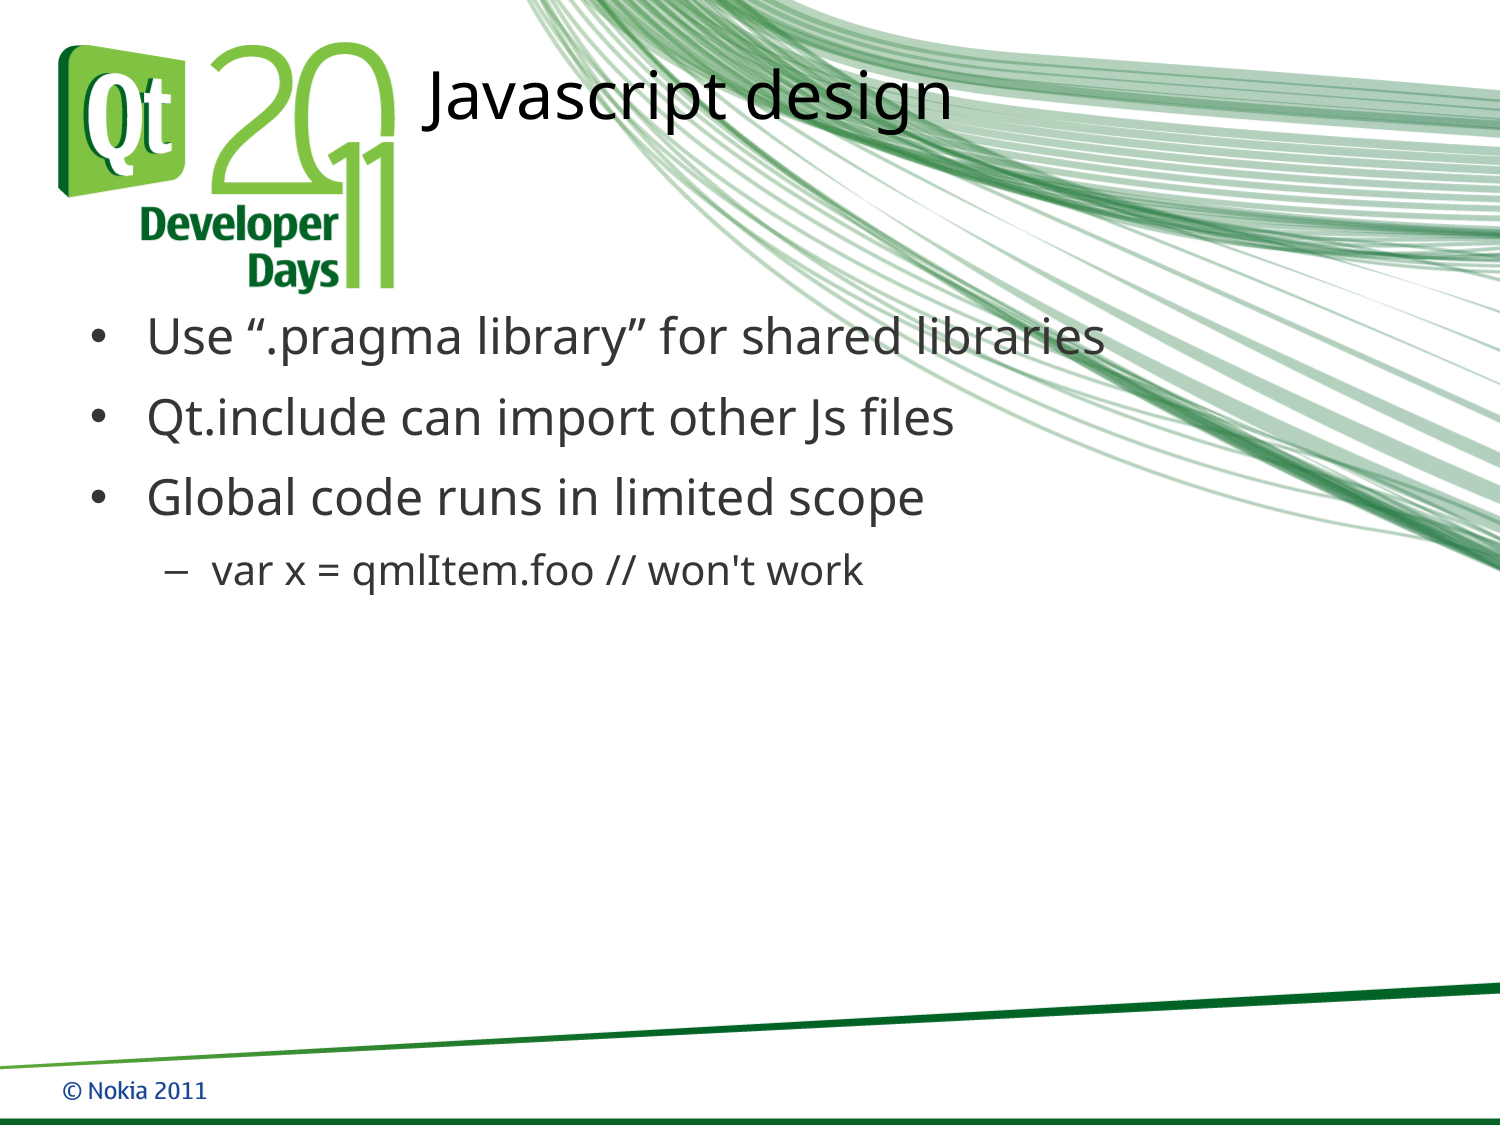

# Javascript design
Use “.pragma library” for shared libraries
Qt.include can import other Js files
Global code runs in limited scope
var x = qmlItem.foo // won't work